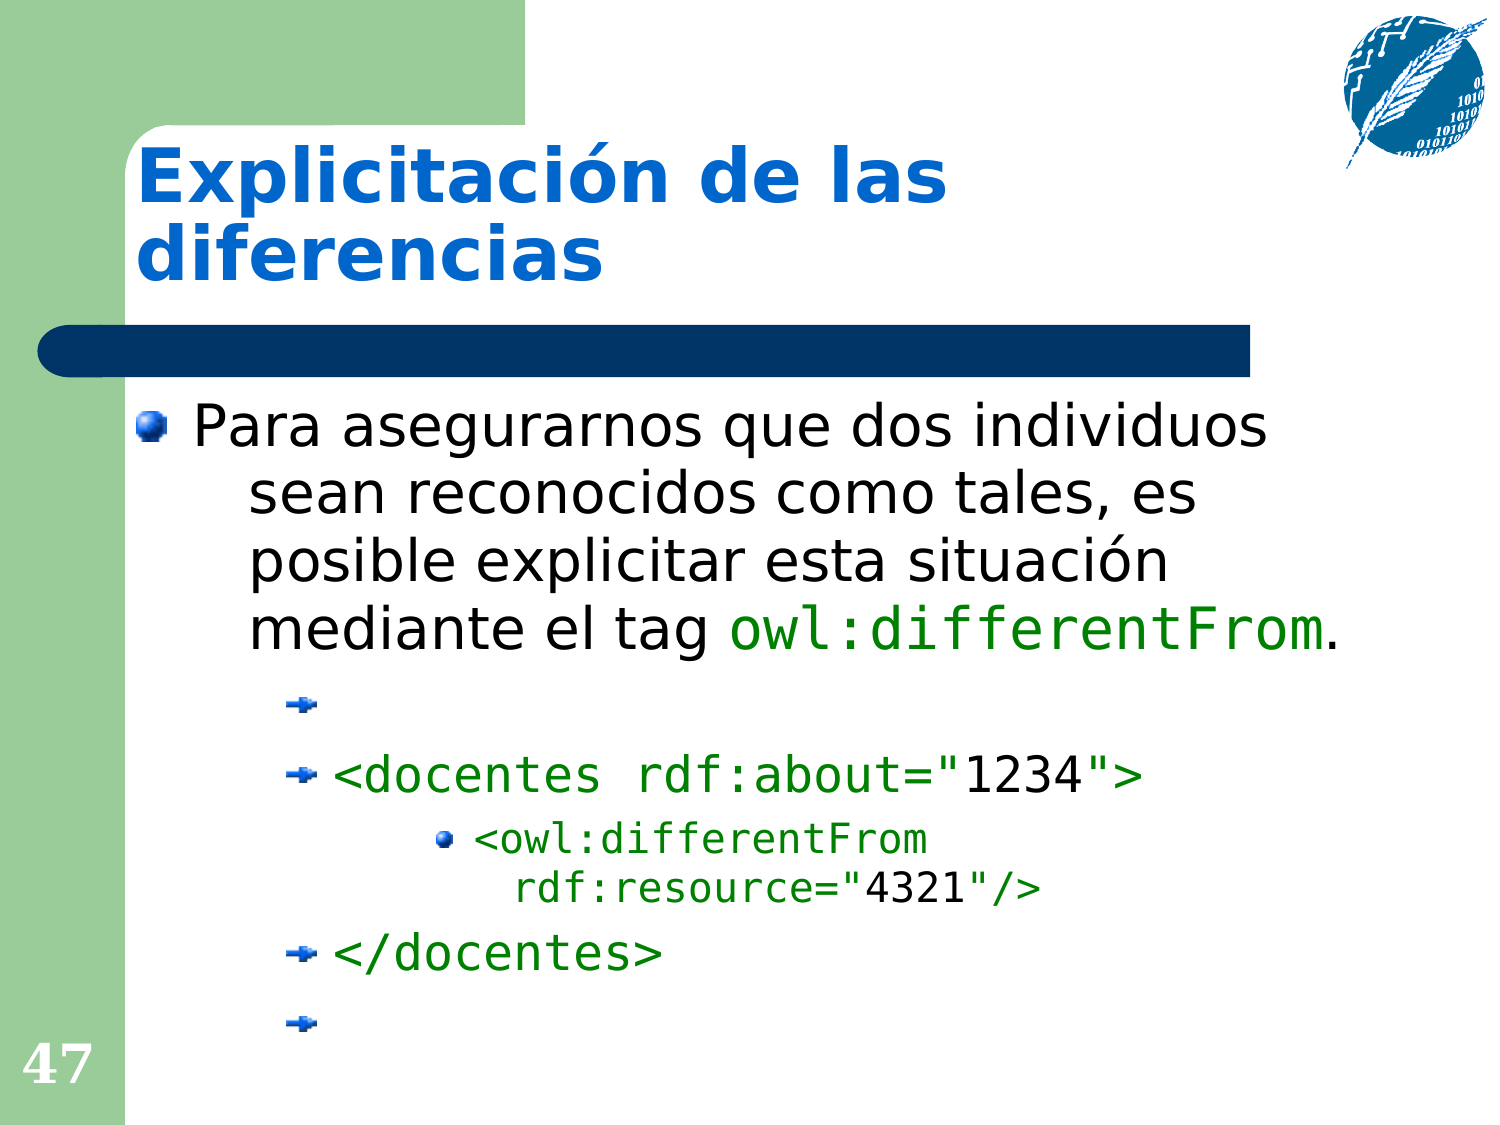

# Explicitación de las diferencias
Para asegurarnos que dos individuos sean reconocidos como tales, es posible explicitar esta situación mediante el tag owl:differentFrom.
<docentes rdf:about="1234">
<owl:differentFrom rdf:resource="4321"/>
</docentes>
47